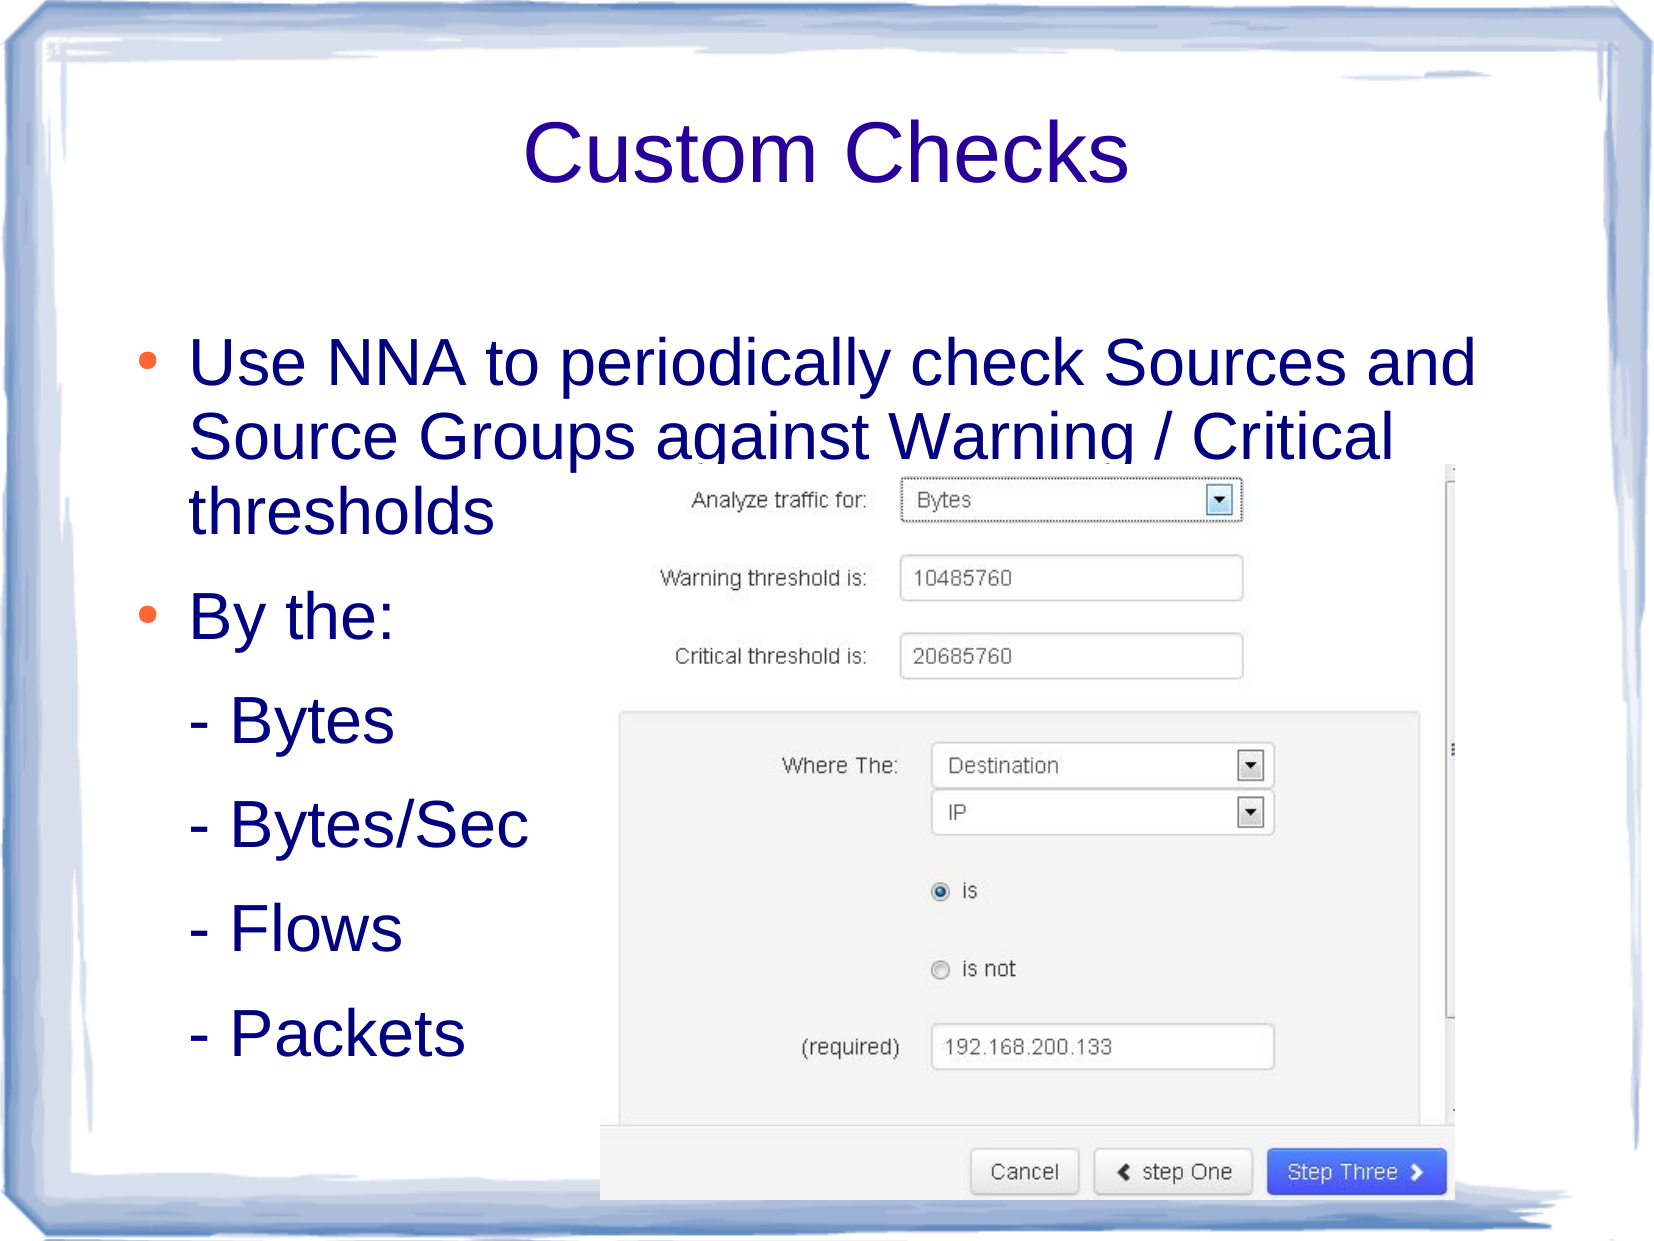

# Custom Checks
Use NNA to periodically check Sources and Source Groups against Warning / Critical thresholds
By the:
- Bytes
- Bytes/Sec
- Flows
- Packets